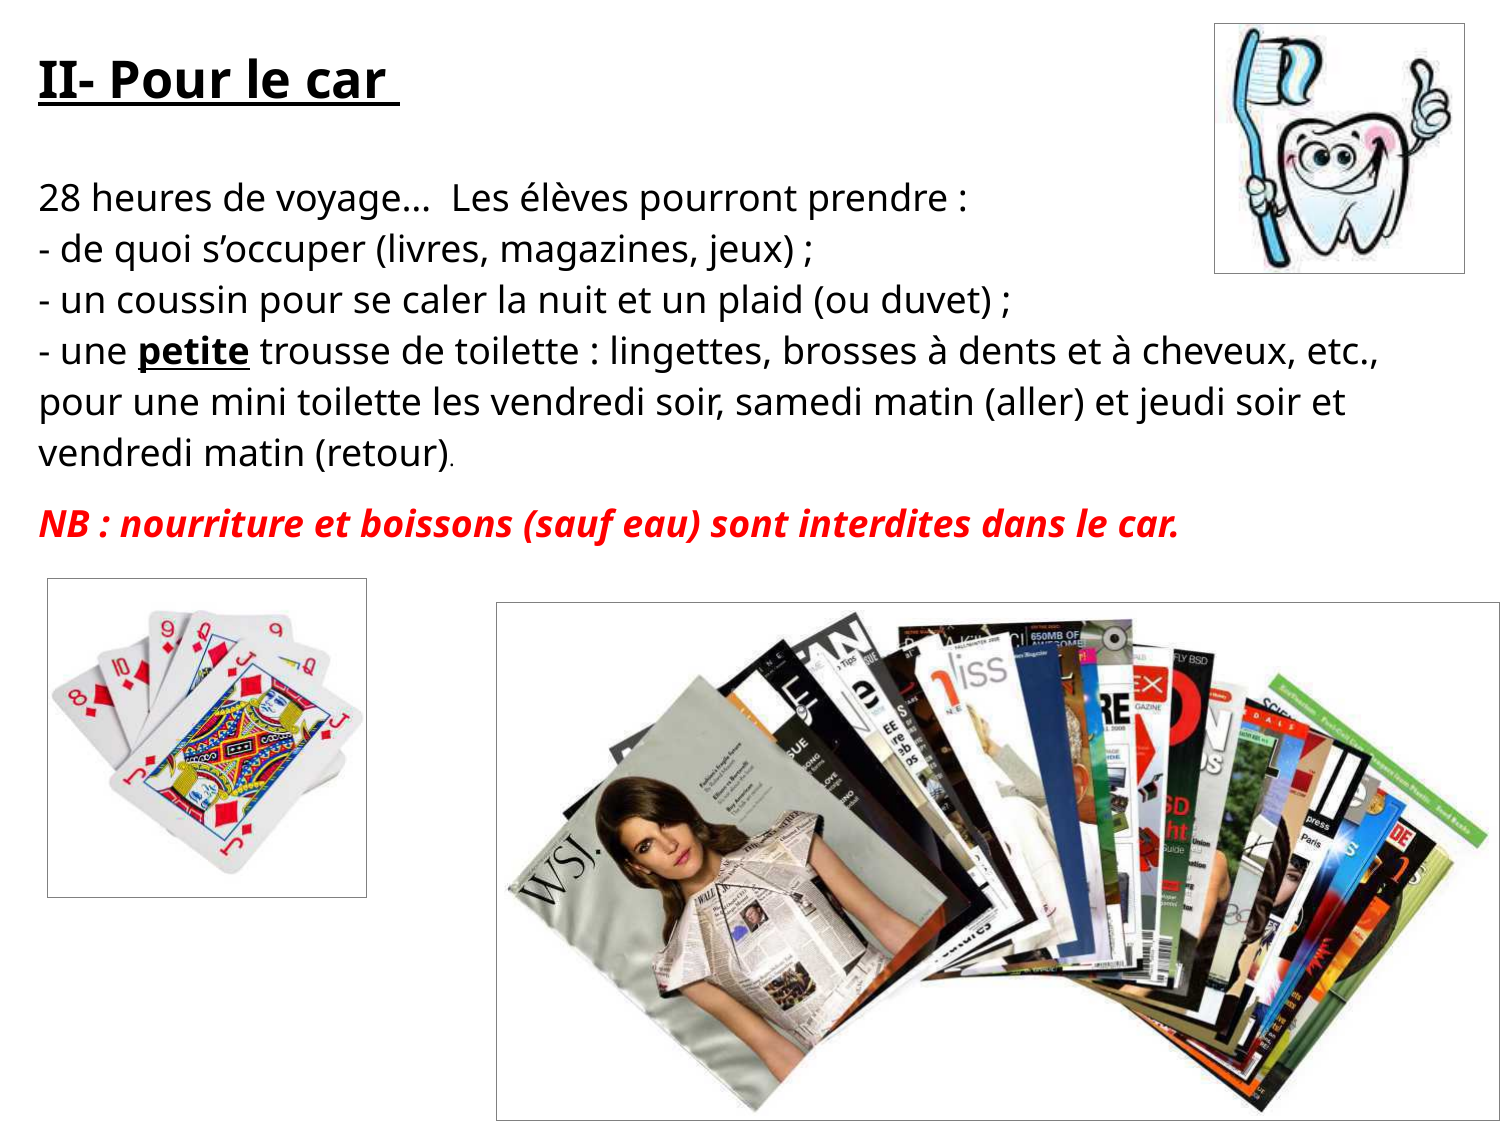

II- Pour le car
28 heures de voyage… Les élèves pourront prendre :
- de quoi s’occuper (livres, magazines, jeux) ;
- un coussin pour se caler la nuit et un plaid (ou duvet) ;
- une petite trousse de toilette : lingettes, brosses à dents et à cheveux, etc., pour une mini toilette les vendredi soir, samedi matin (aller) et jeudi soir et vendredi matin (retour).
NB : nourriture et boissons (sauf eau) sont interdites dans le car.